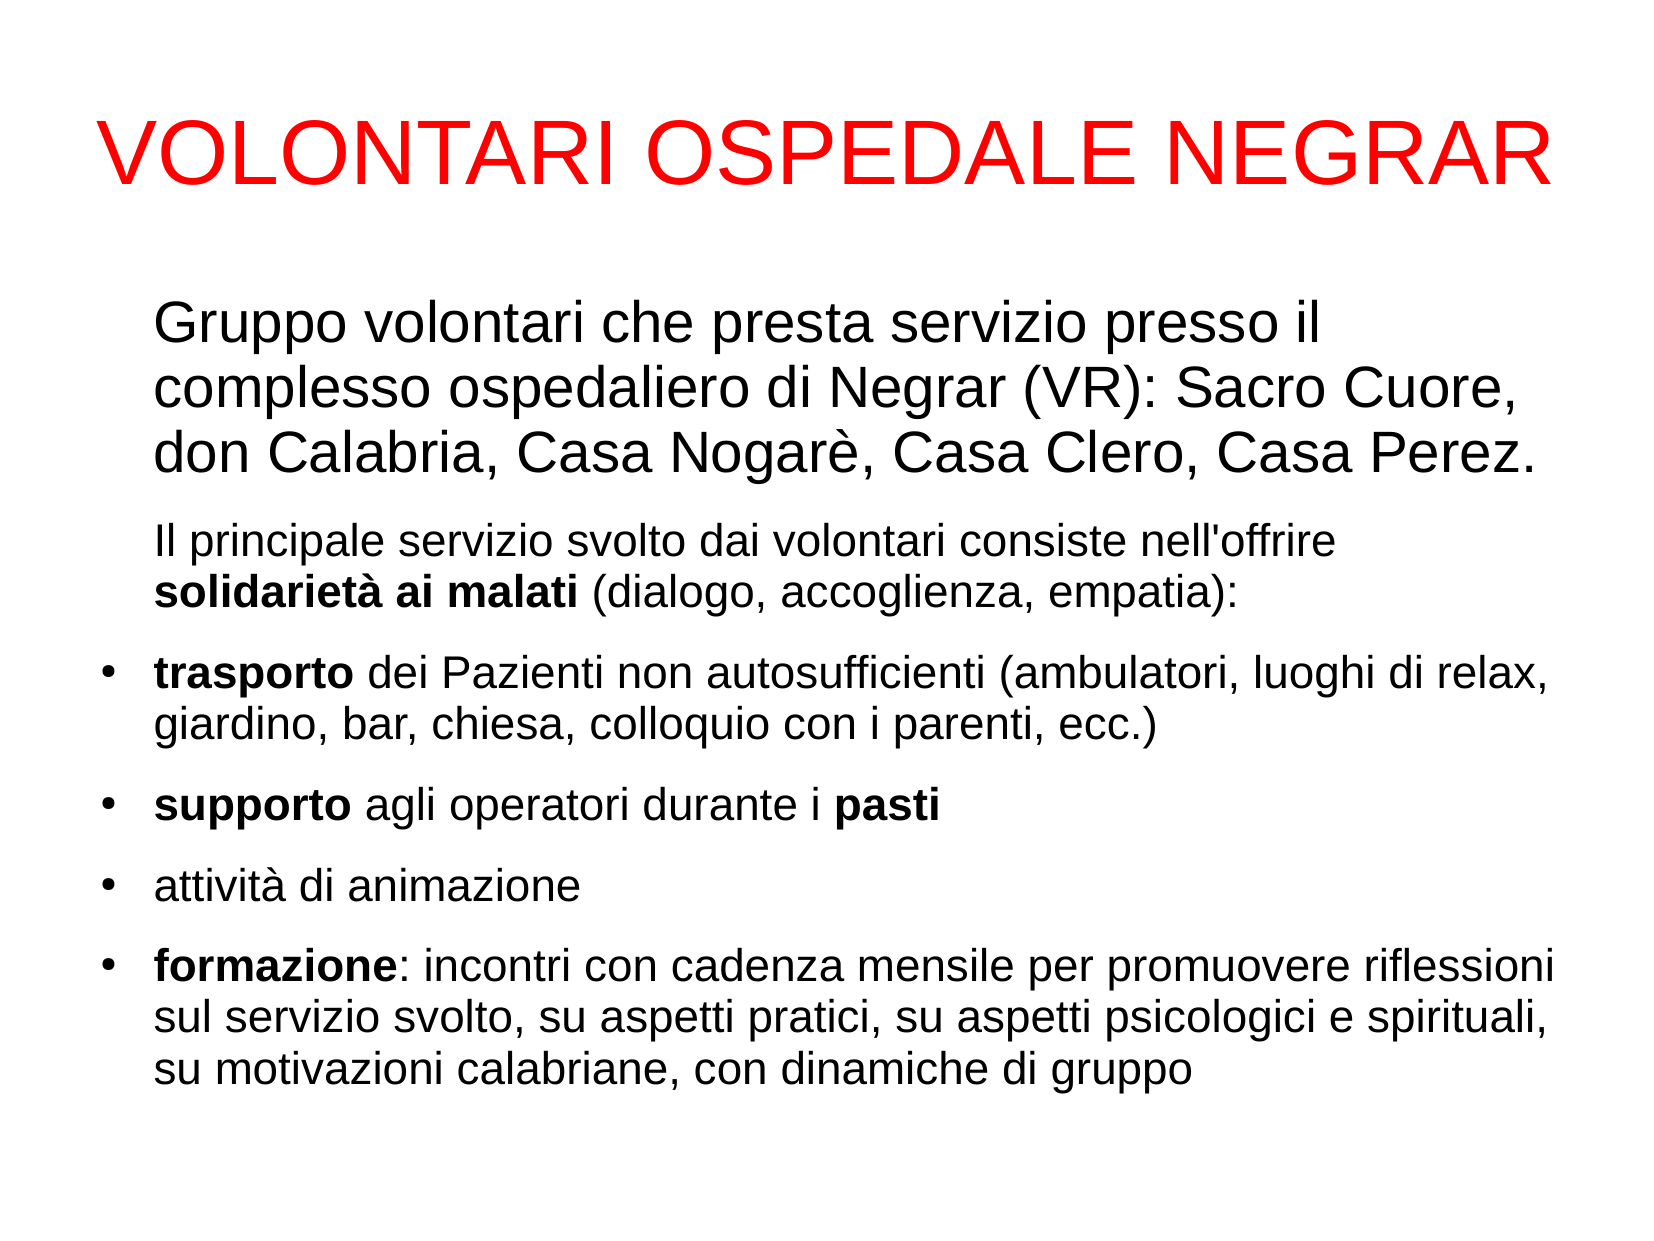

# VOLONTARI OSPEDALE NEGRAR
Gruppo volontari che presta servizio presso il complesso ospedaliero di Negrar (VR): Sacro Cuore, don Calabria, Casa Nogarè, Casa Clero, Casa Perez.
Il principale servizio svolto dai volontari consiste nell'offrire solidarietà ai malati (dialogo, accoglienza, empatia):
trasporto dei Pazienti non autosufficienti (ambulatori, luoghi di relax, giardino, bar, chiesa, colloquio con i parenti, ecc.)
supporto agli operatori durante i pasti
attività di animazione
formazione: incontri con cadenza mensile per promuovere riflessioni sul servizio svolto, su aspetti pratici, su aspetti psicologici e spirituali, su motivazioni calabriane, con dinamiche di gruppo